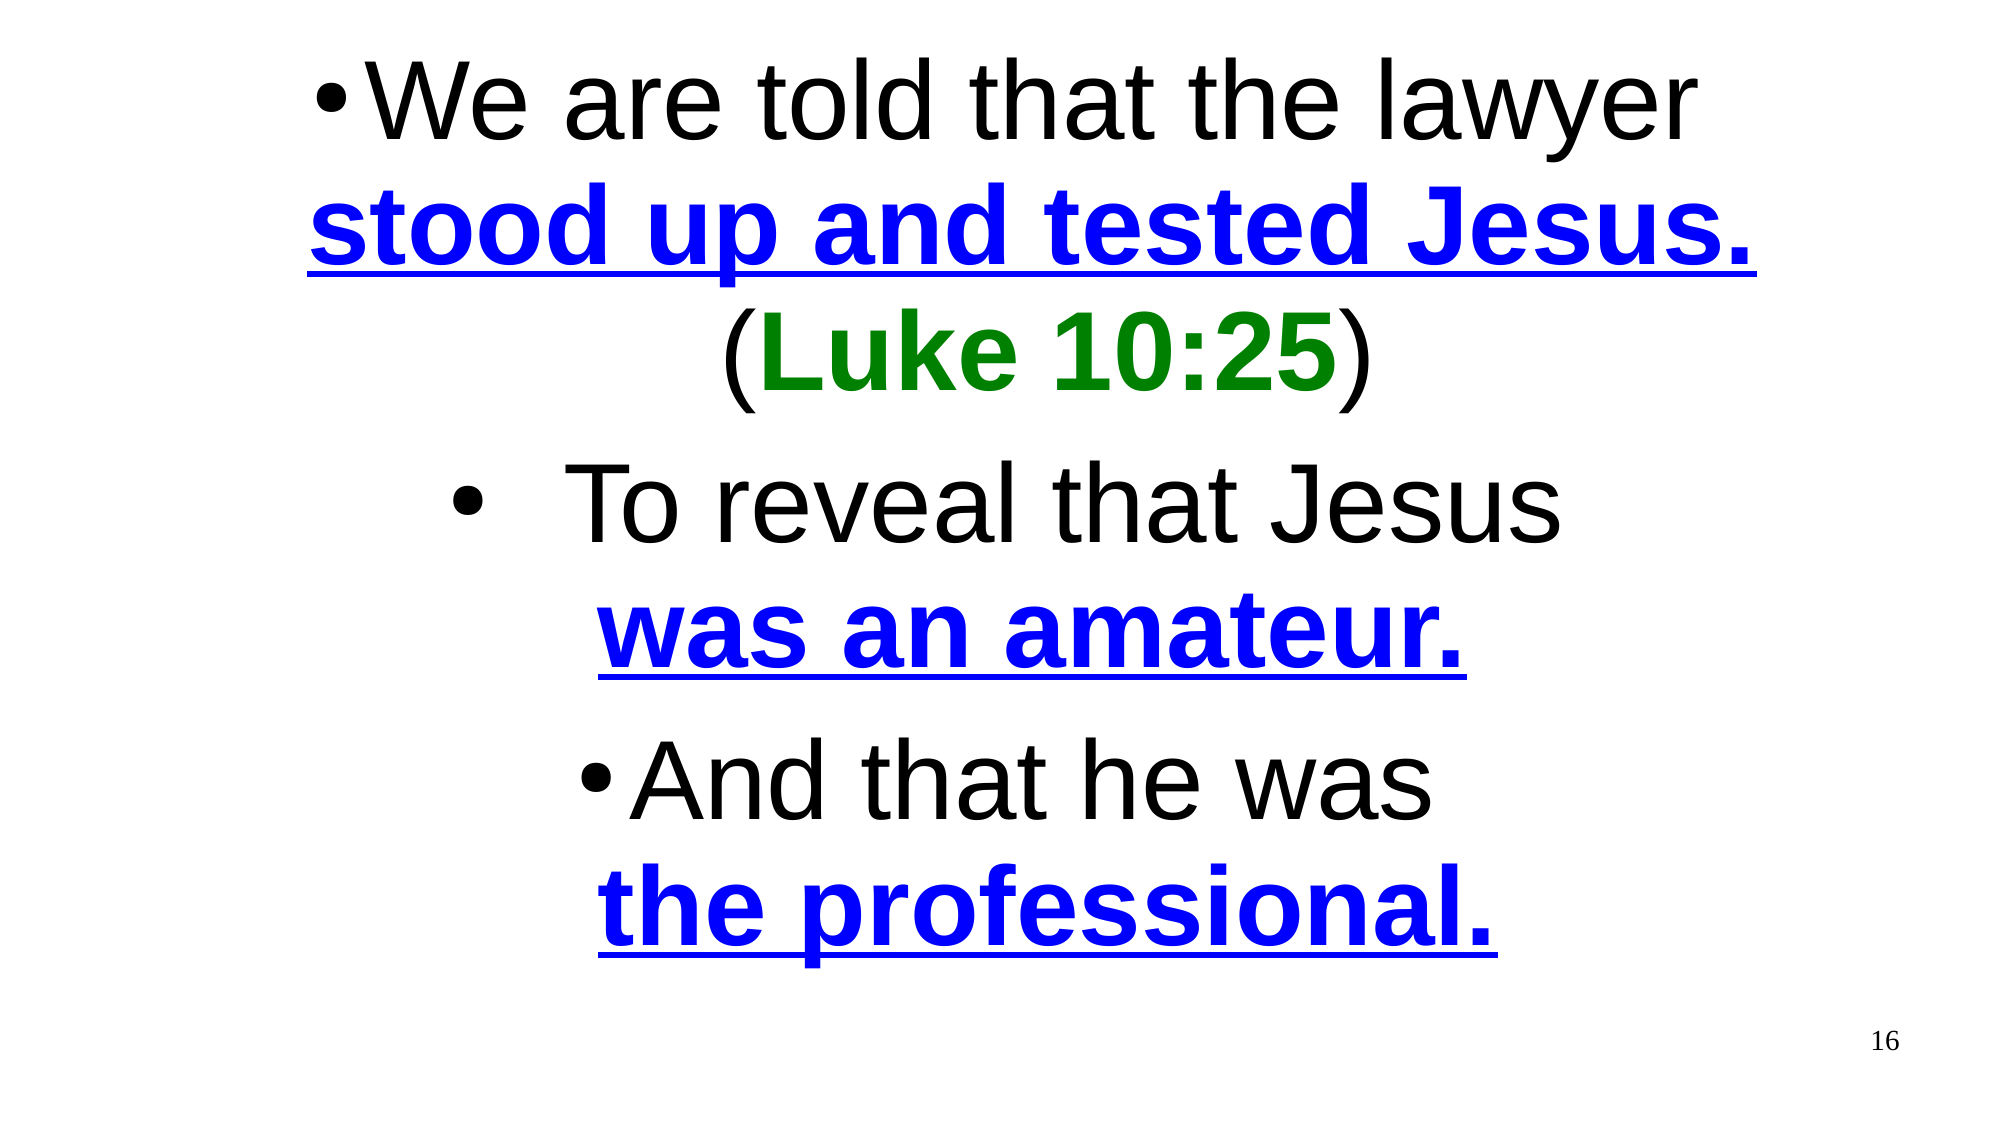

# We are told that the lawyer stood up and tested Jesus. (Luke 10:25)
 To reveal that Jesus
was an amateur.
And that he was
the professional.
16